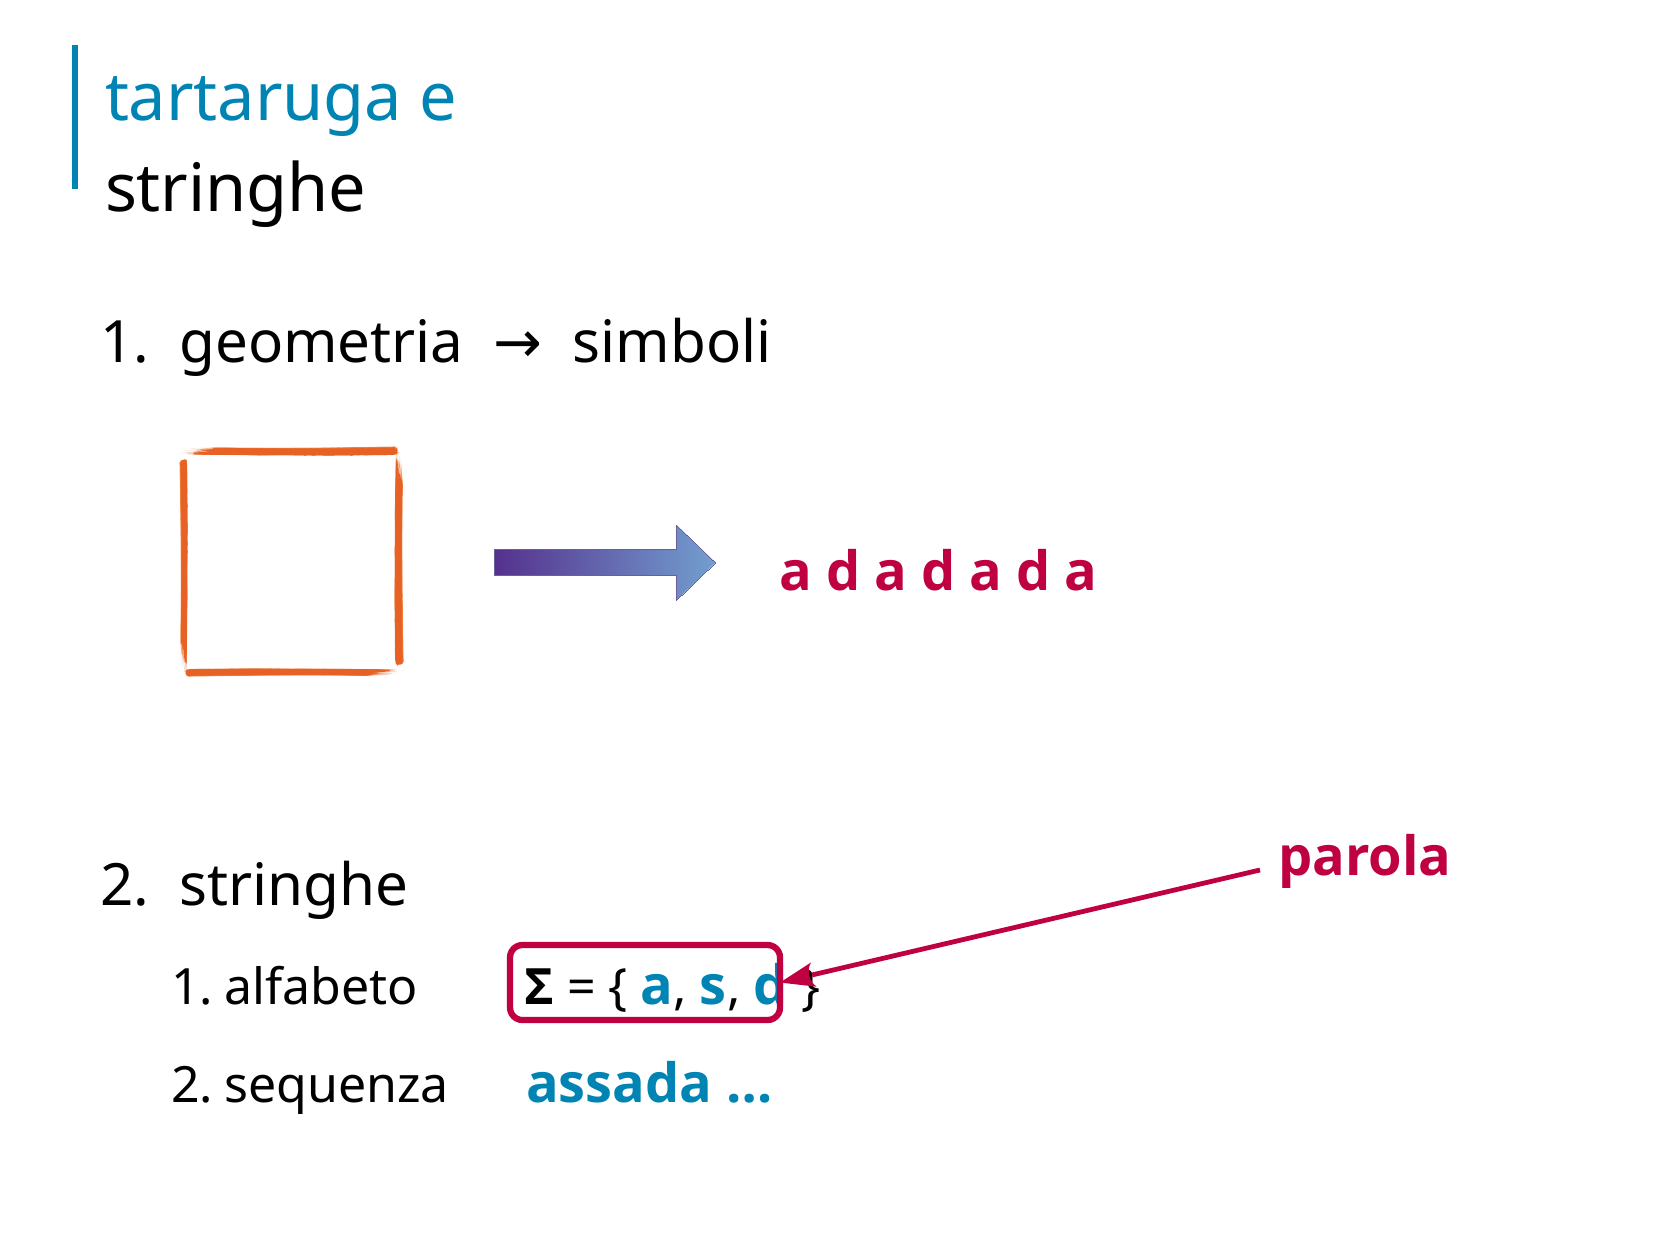

# tartaruga e stringhe
geometria → simboli
stringhe
alfabeto	Σ = { a, s, d }
sequenza	assada …
a d a d a d a
parola